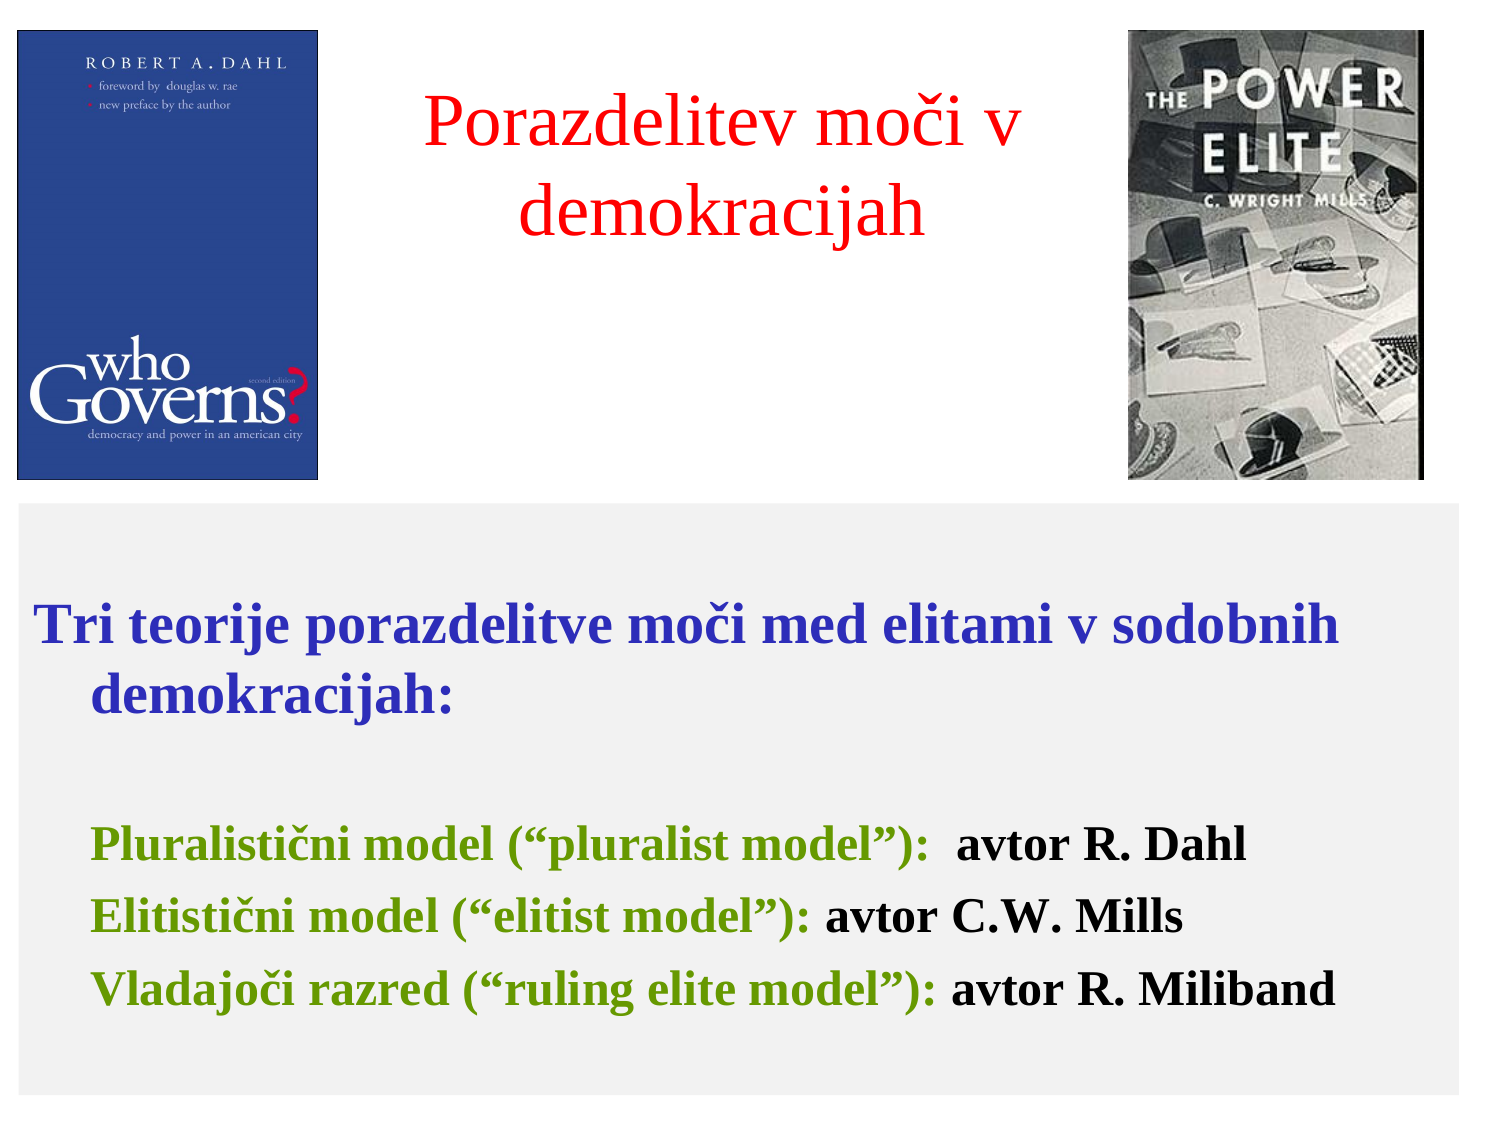

# Porazdelitev moči v demokracijah
Tri teorije porazdelitve moči med elitami v sodobnih demokracijah:
	Pluralistični model (“pluralist model”): avtor R. Dahl
	Elitistični model (“elitist model”): avtor C.W. Mills
	Vladajoči razred (“ruling elite model”): avtor R. Miliband